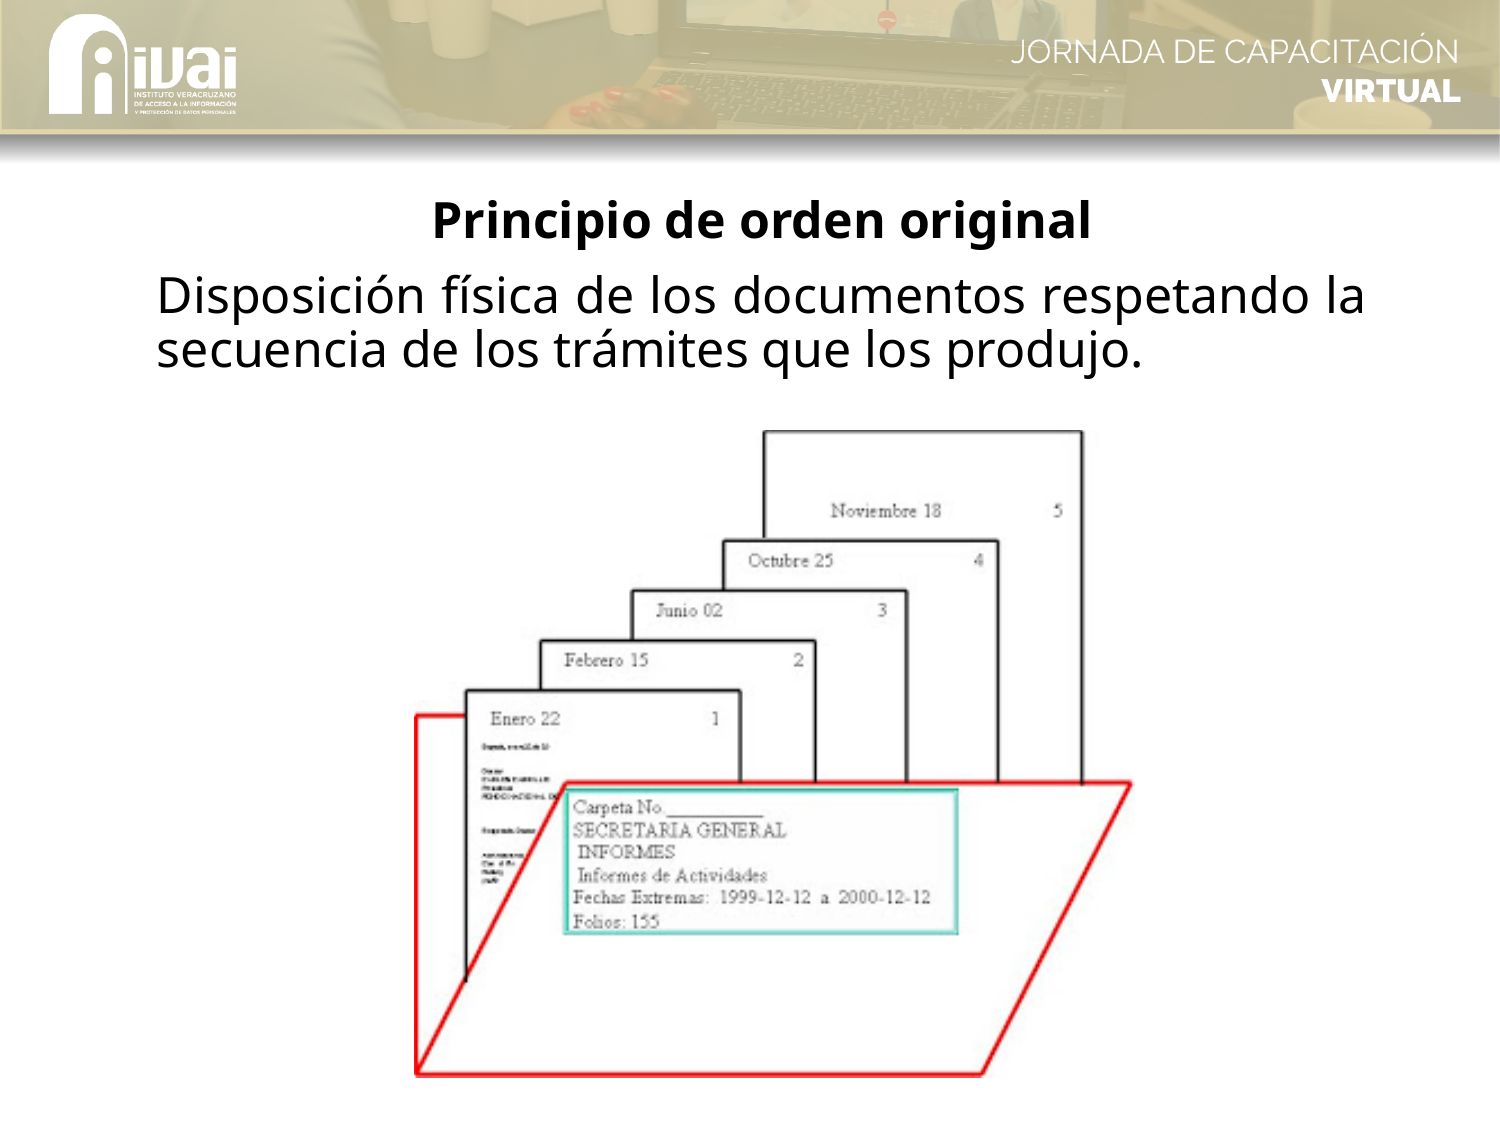

Principio de orden original
Disposición física de los documentos respetando la secuencia de los trámites que los produjo.